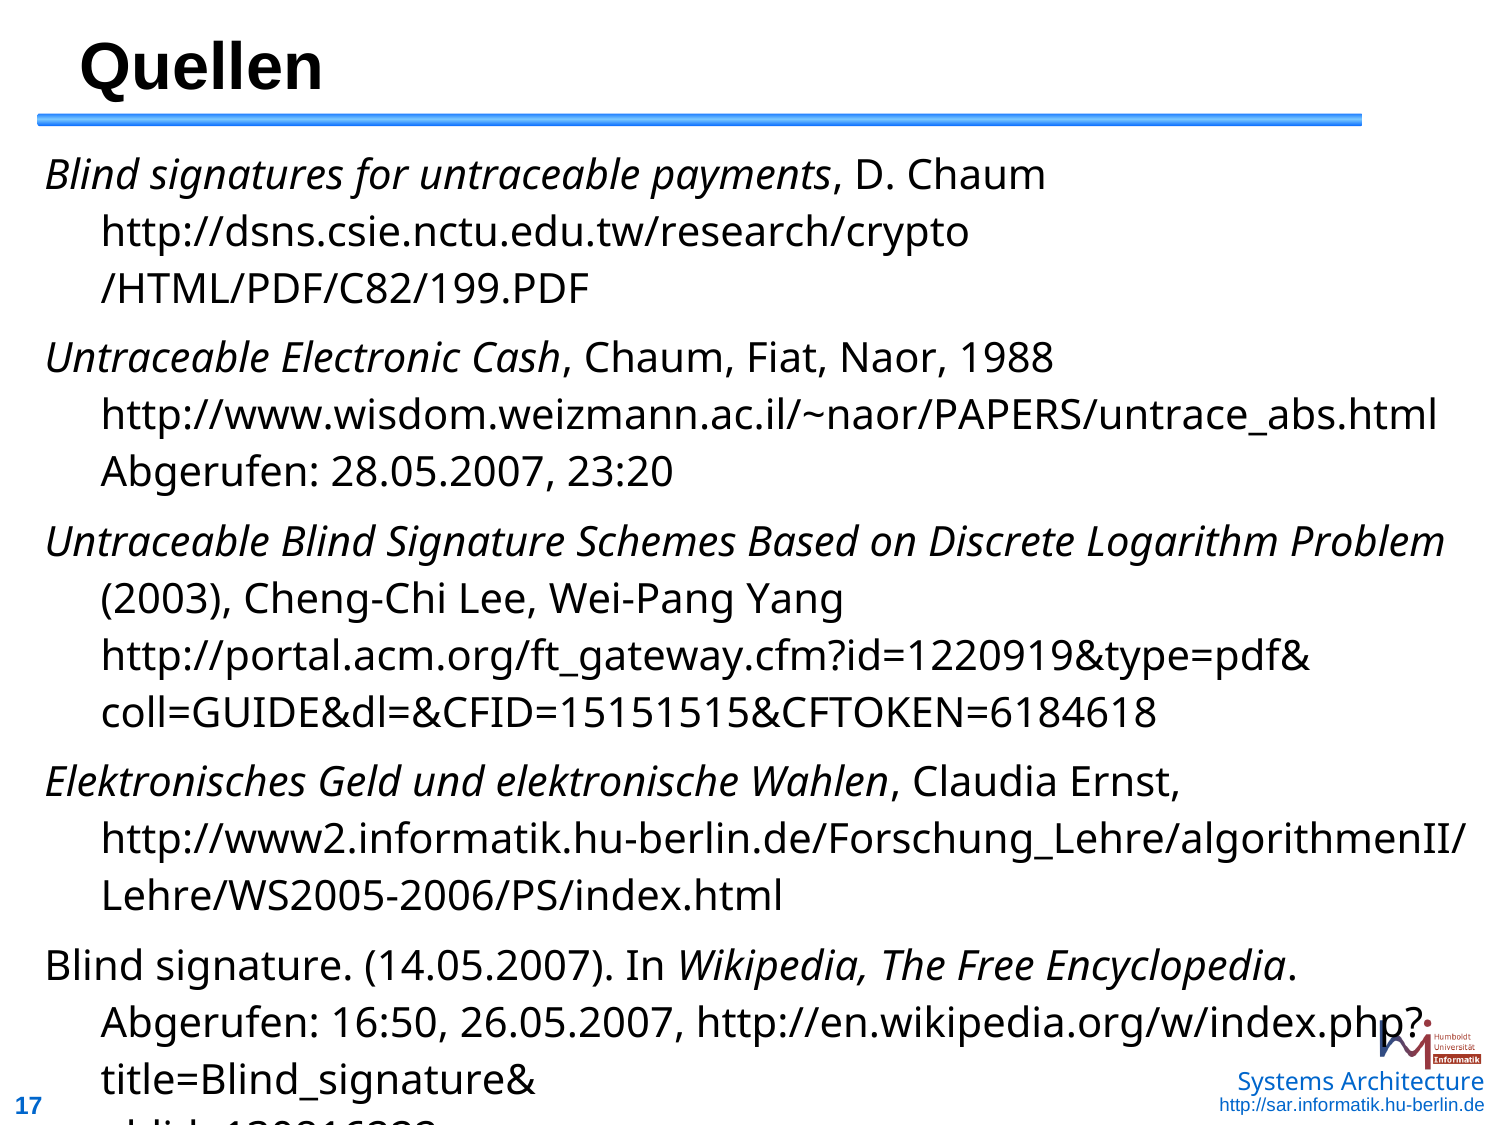

# Quellen
Blind signatures for untraceable payments, D. Chaum http://dsns.csie.nctu.edu.tw/research/crypto
/HTML/PDF/C82/199.PDF
Untraceable Electronic Cash, Chaum, Fiat, Naor, 1988
http://www.wisdom.weizmann.ac.il/~naor/PAPERS/untrace_abs.html
Abgerufen: 28.05.2007, 23:20
Untraceable Blind Signature Schemes Based on Discrete Logarithm Problem (2003), Cheng-Chi Lee, Wei-Pang Yang http://portal.acm.org/ft_gateway.cfm?id=1220919&type=pdf&
coll=GUIDE&dl=&CFID=15151515&CFTOKEN=6184618
Elektronisches Geld und elektronische Wahlen, Claudia Ernst,
http://www2.informatik.hu-berlin.de/Forschung_Lehre/algorithmenII/ Lehre/WS2005-2006/PS/index.html
Blind signature. (14.05.2007). In Wikipedia, The Free Encyclopedia.
Abgerufen: 16:50, 26.05.2007, http://en.wikipedia.org/w/index.php?title=Blind_signature&
oldid=130816222